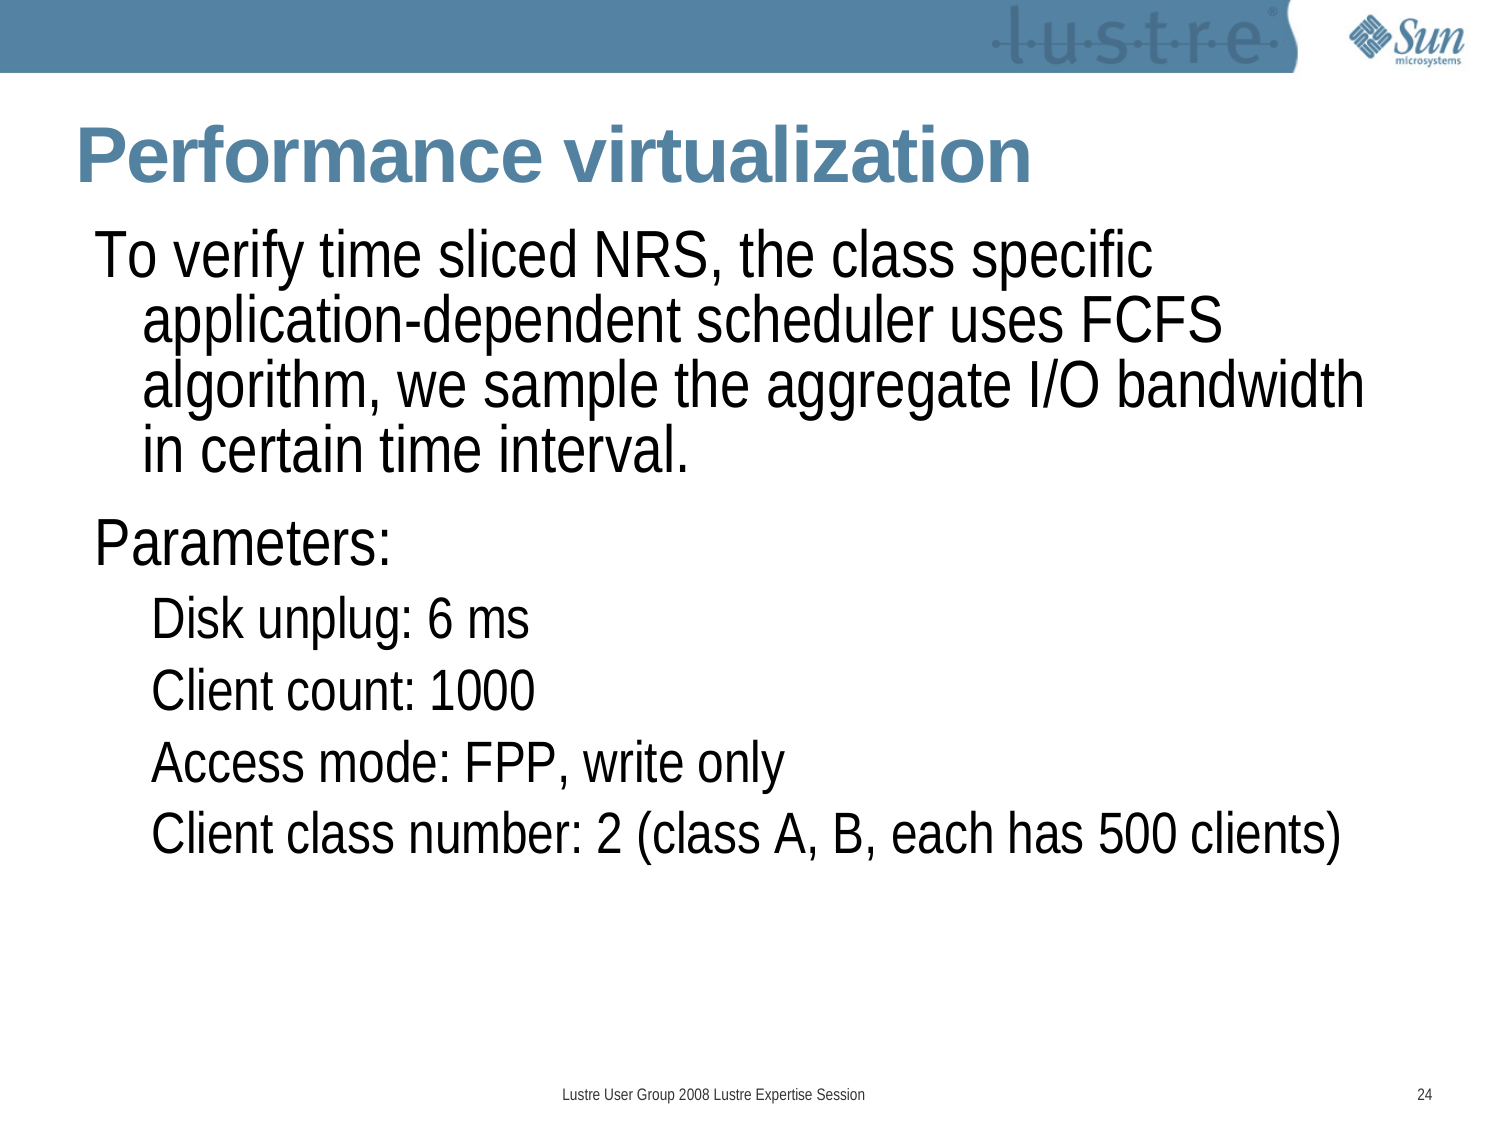

# Performance virtualization
To verify time sliced NRS, the class specific application-dependent scheduler uses FCFS algorithm, we sample the aggregate I/O bandwidth in certain time interval.
Parameters:
Disk unplug: 6 ms
Client count: 1000
Access mode: FPP, write only
Client class number: 2 (class A, B, each has 500 clients)